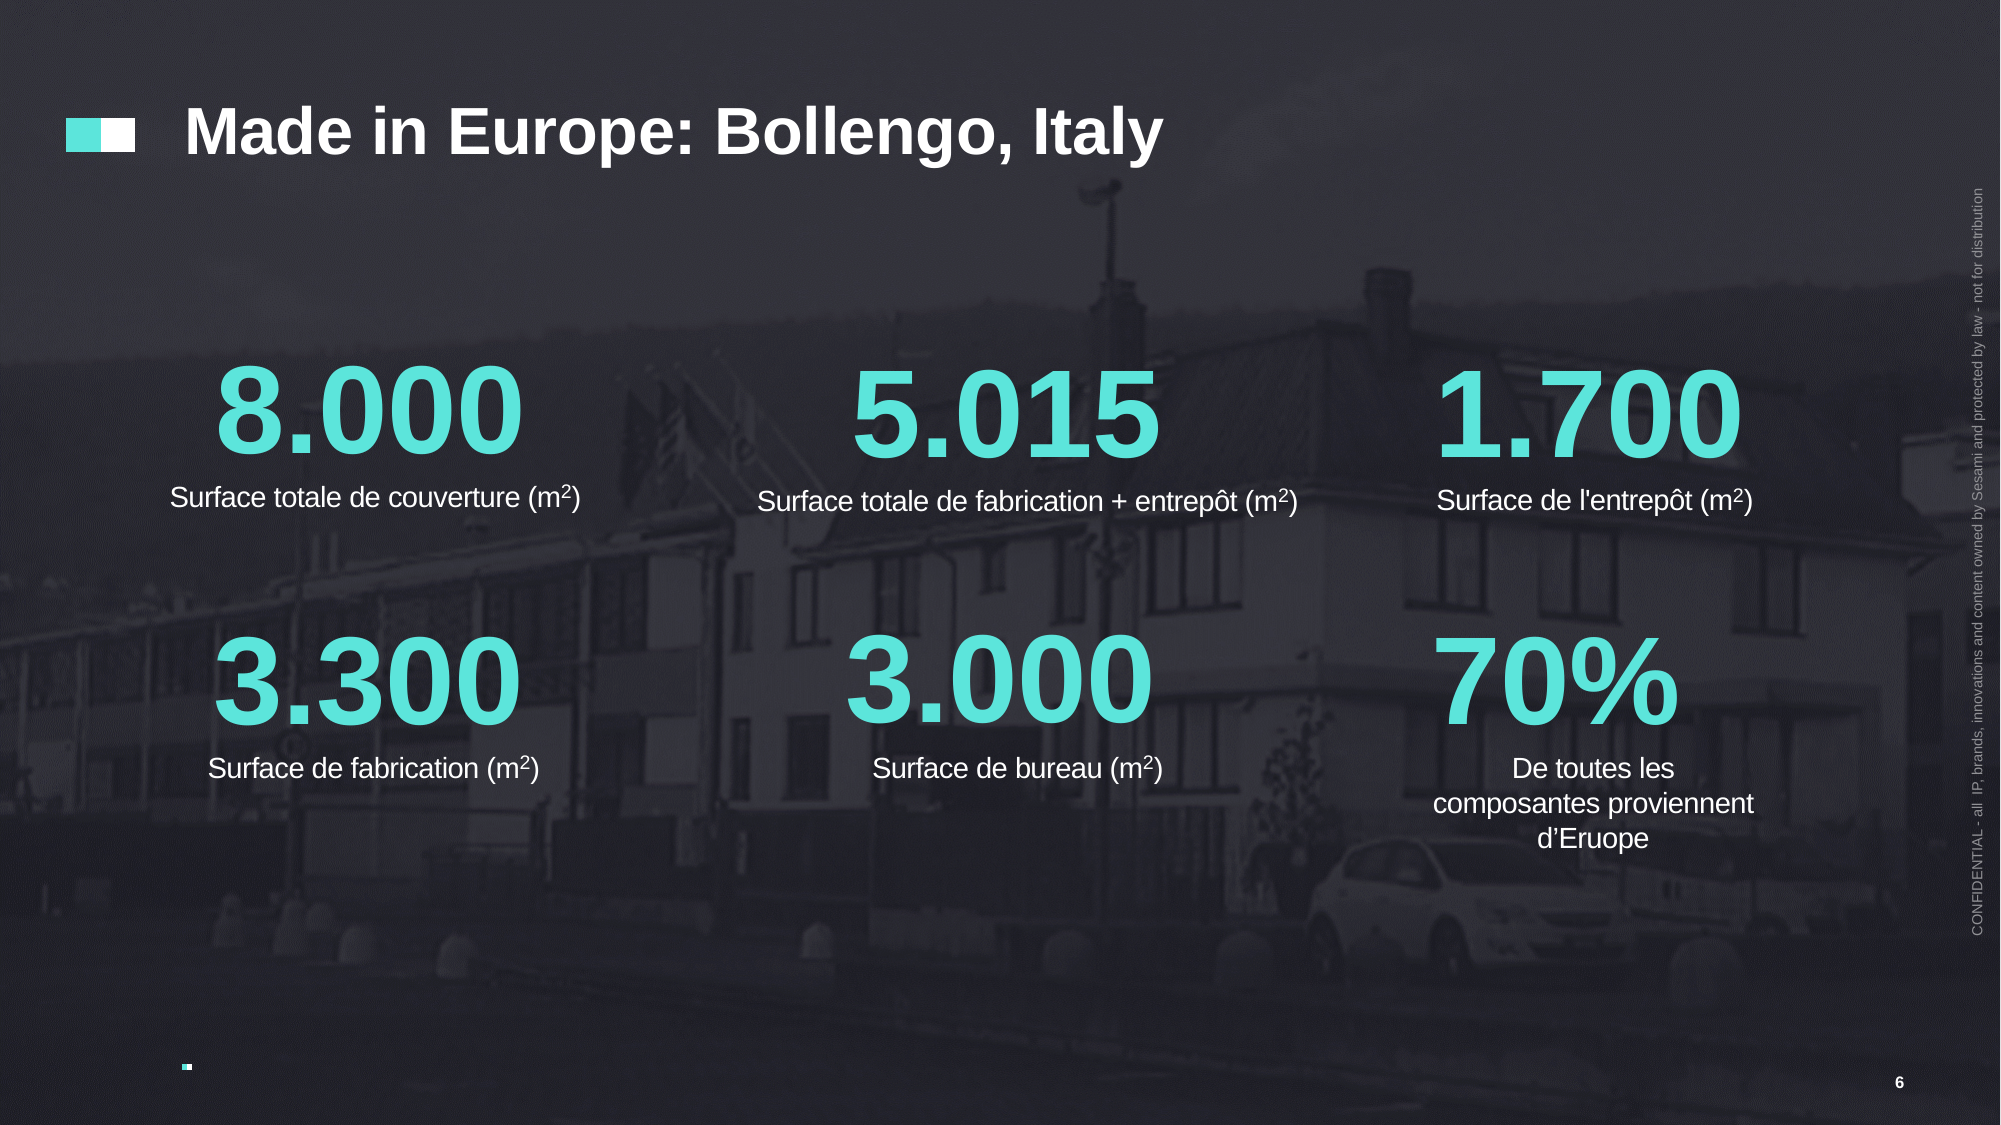

# Made in Europe: Bollengo, Italy
8.000
1.700
5.015
Surface totale de couverture (m2)
Surface de l'entrepôt (m2)
Surface totale de fabrication + entrepôt (m2)
CONFIDENTIAL - all IP, brands, innovations and content owned by Sesami and protected by law - not for distribution
3.000
3.300
70%
Surface de fabrication (m2)
Surface de bureau (m2)
De toutes les composantes proviennent d’Eruope